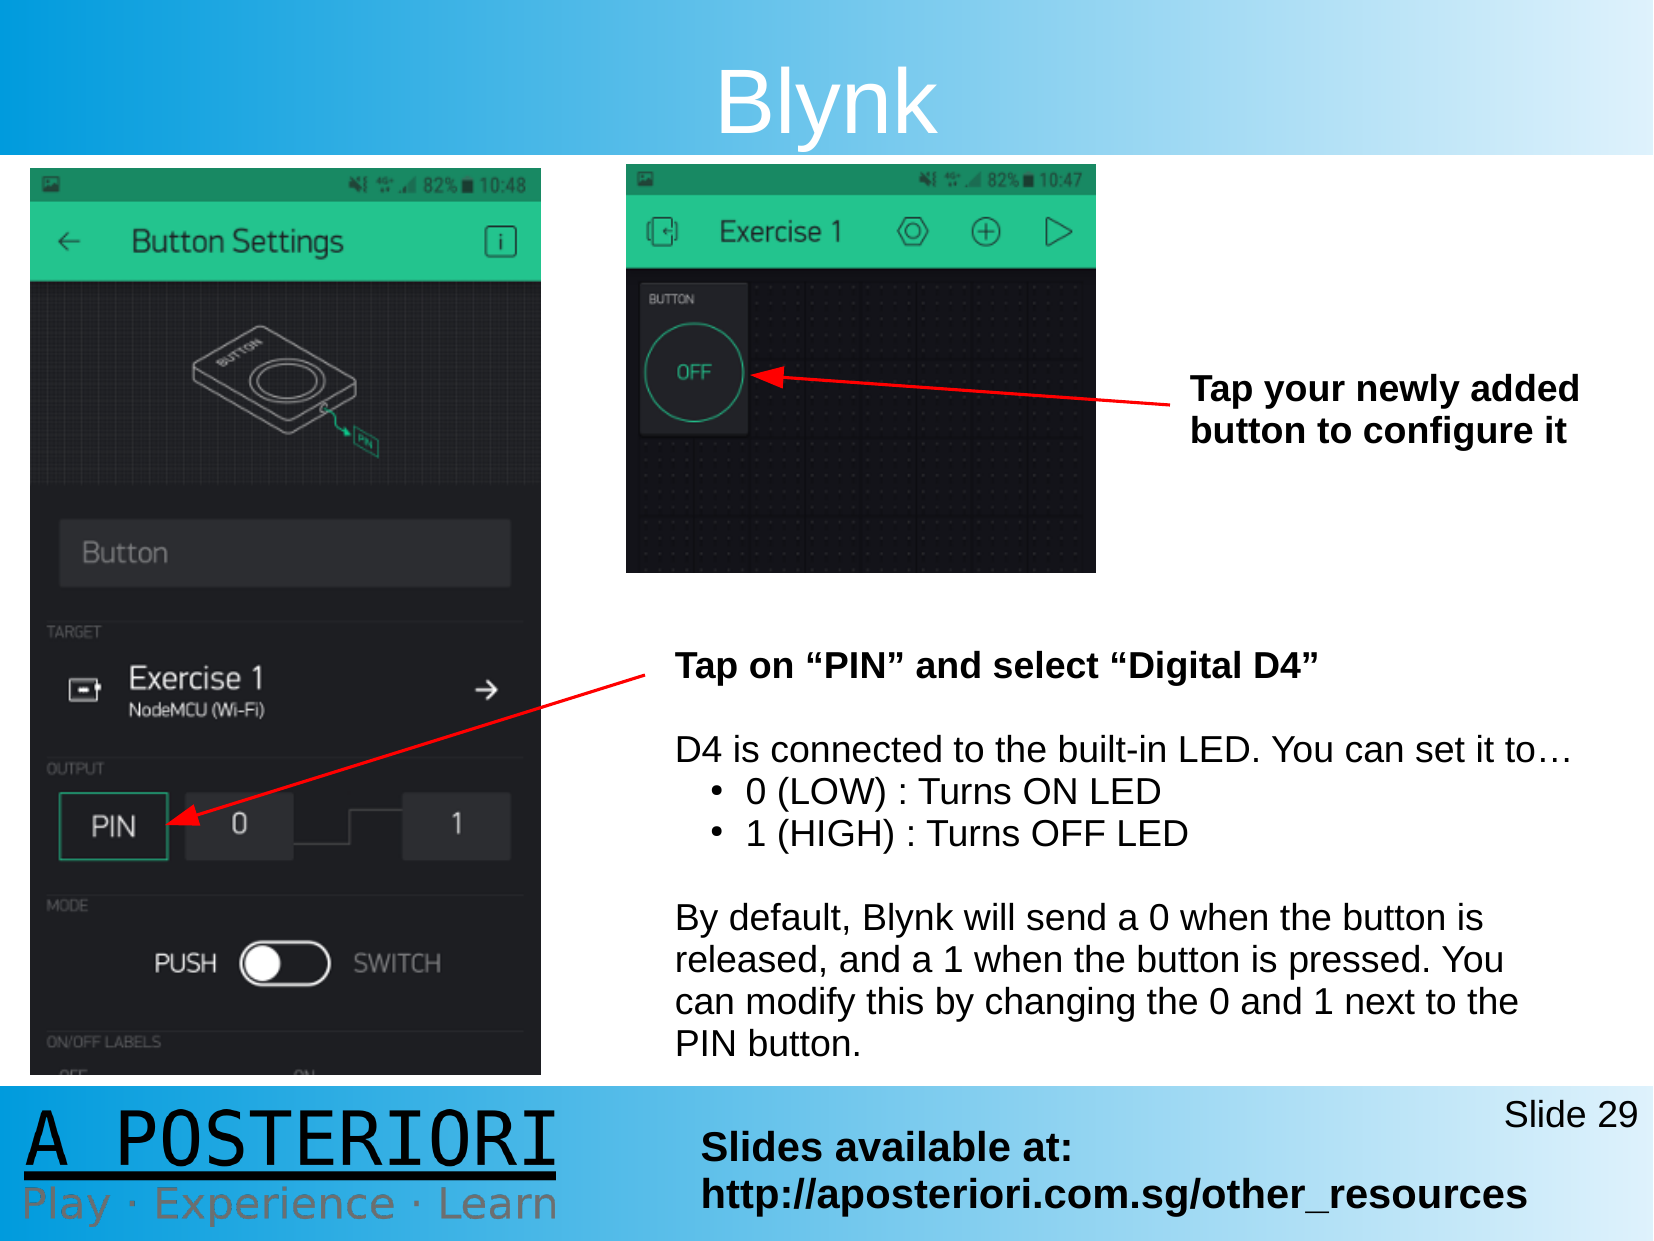

# Blynk
Tap your newly added button to configure it
Tap on “PIN” and select “Digital D4”
D4 is connected to the built-in LED. You can set it to…
0 (LOW) : Turns ON LED
1 (HIGH) : Turns OFF LED
By default, Blynk will send a 0 when the button is released, and a 1 when the button is pressed. You can modify this by changing the 0 and 1 next to the PIN button.